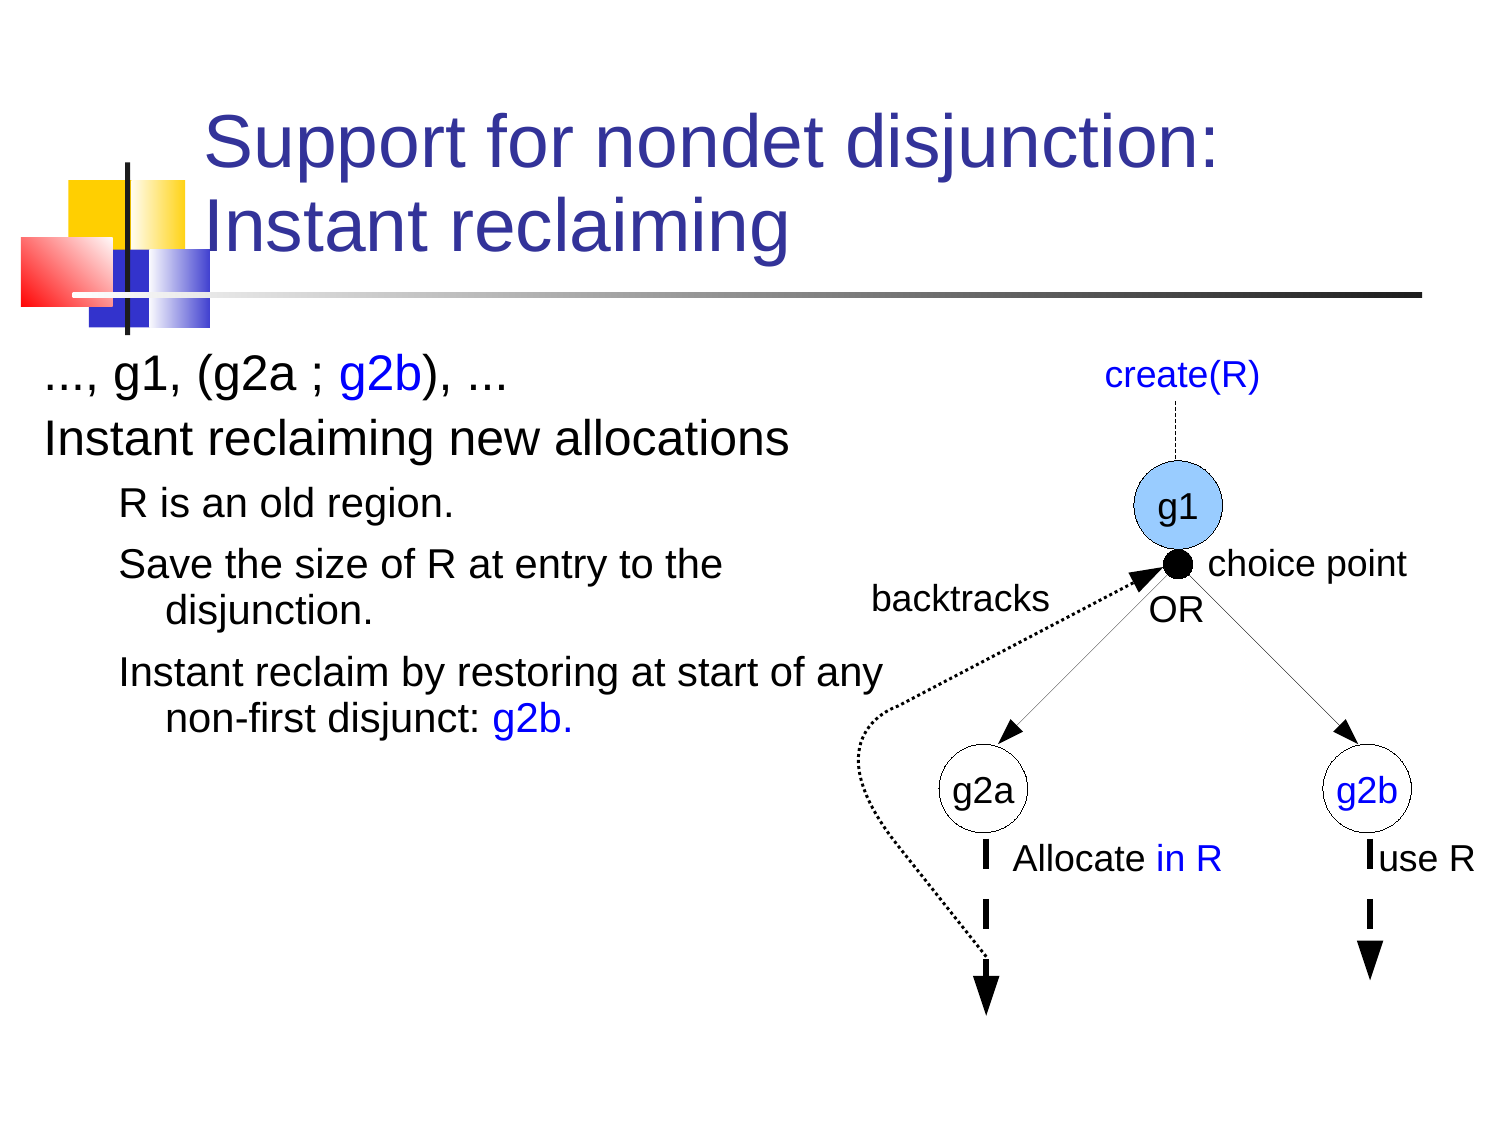

# Support for nondet disjunction: Instant reclaiming
create(R)
..., g1, (g2a ; g2b), ...
Instant reclaiming new allocations
R is an old region.
Save the size of R at entry to the disjunction.
Instant reclaim by restoring at start of any non-first disjunct: g2b.
g1
choice point
backtracks
OR
g2a
g2b
Allocate in R
use R